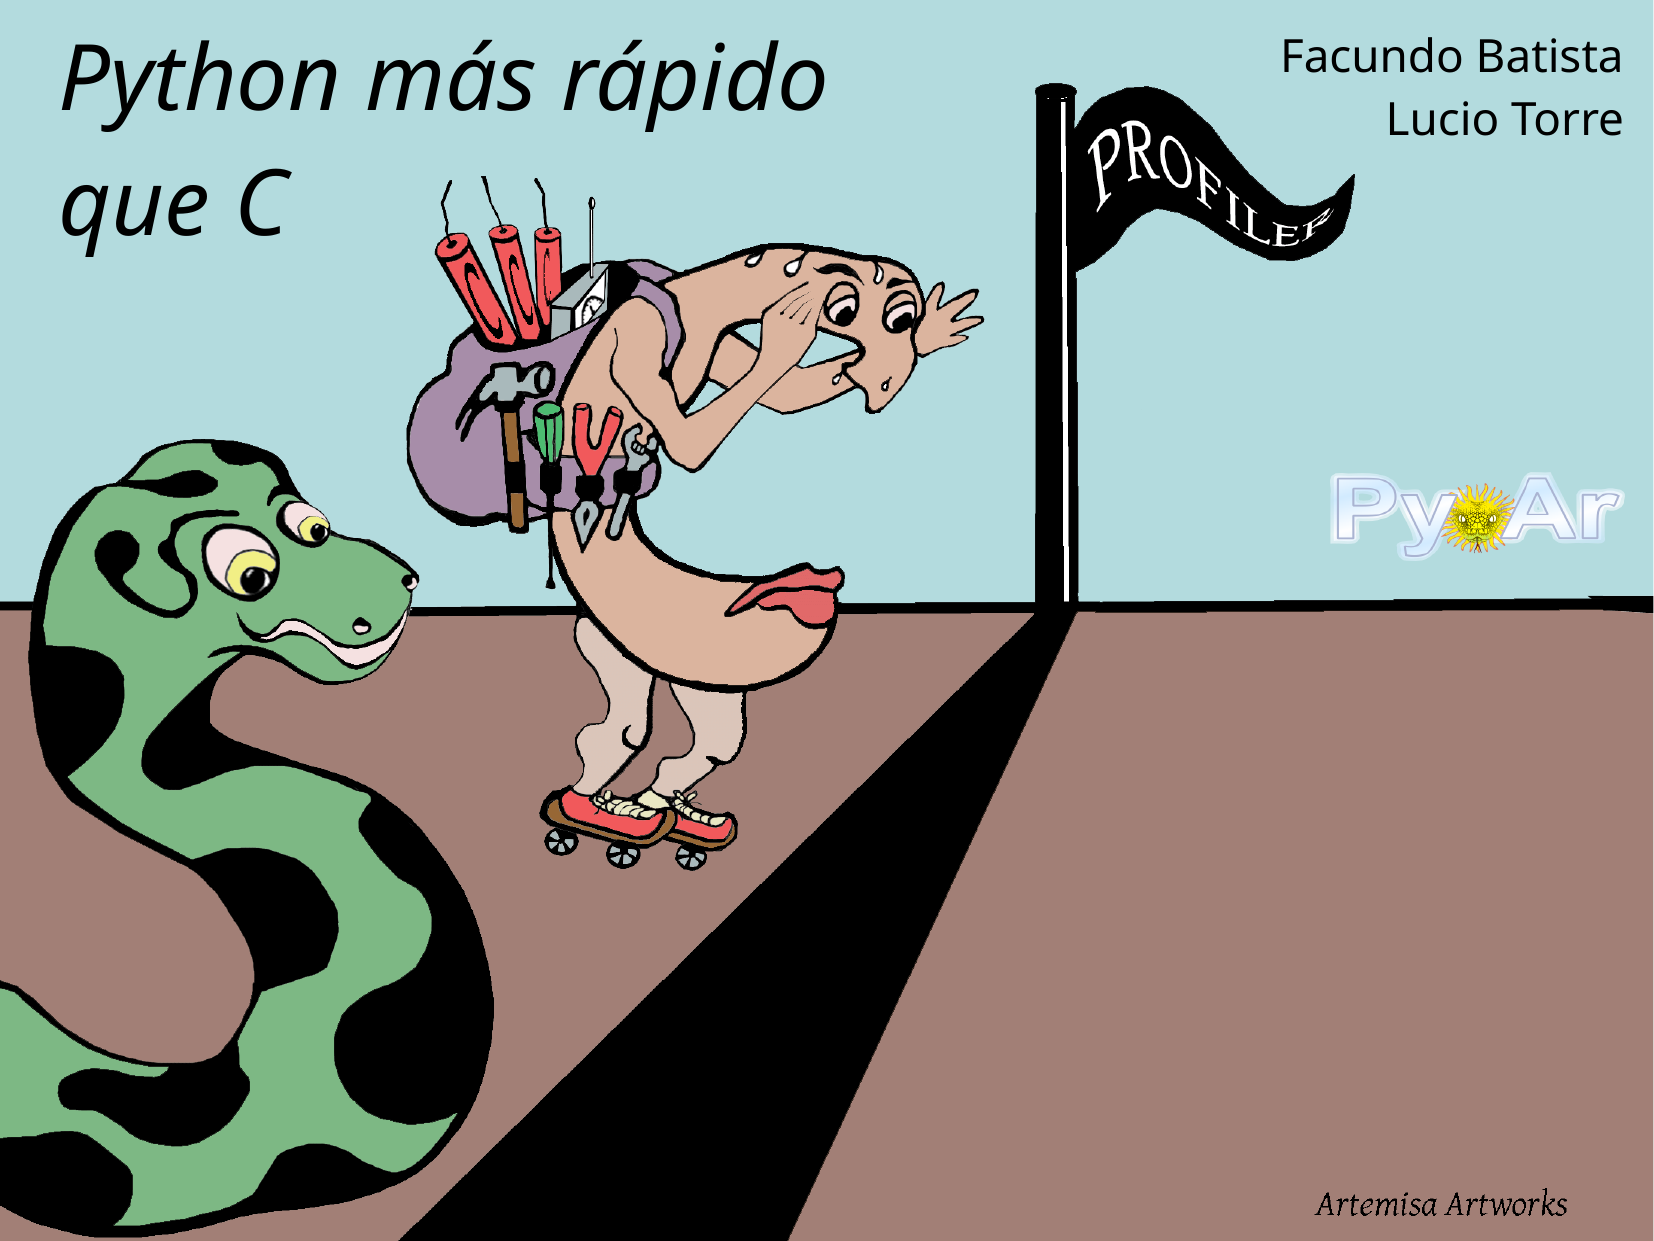

Facundo Batista
Lucio Torre
# Python más rápido que C